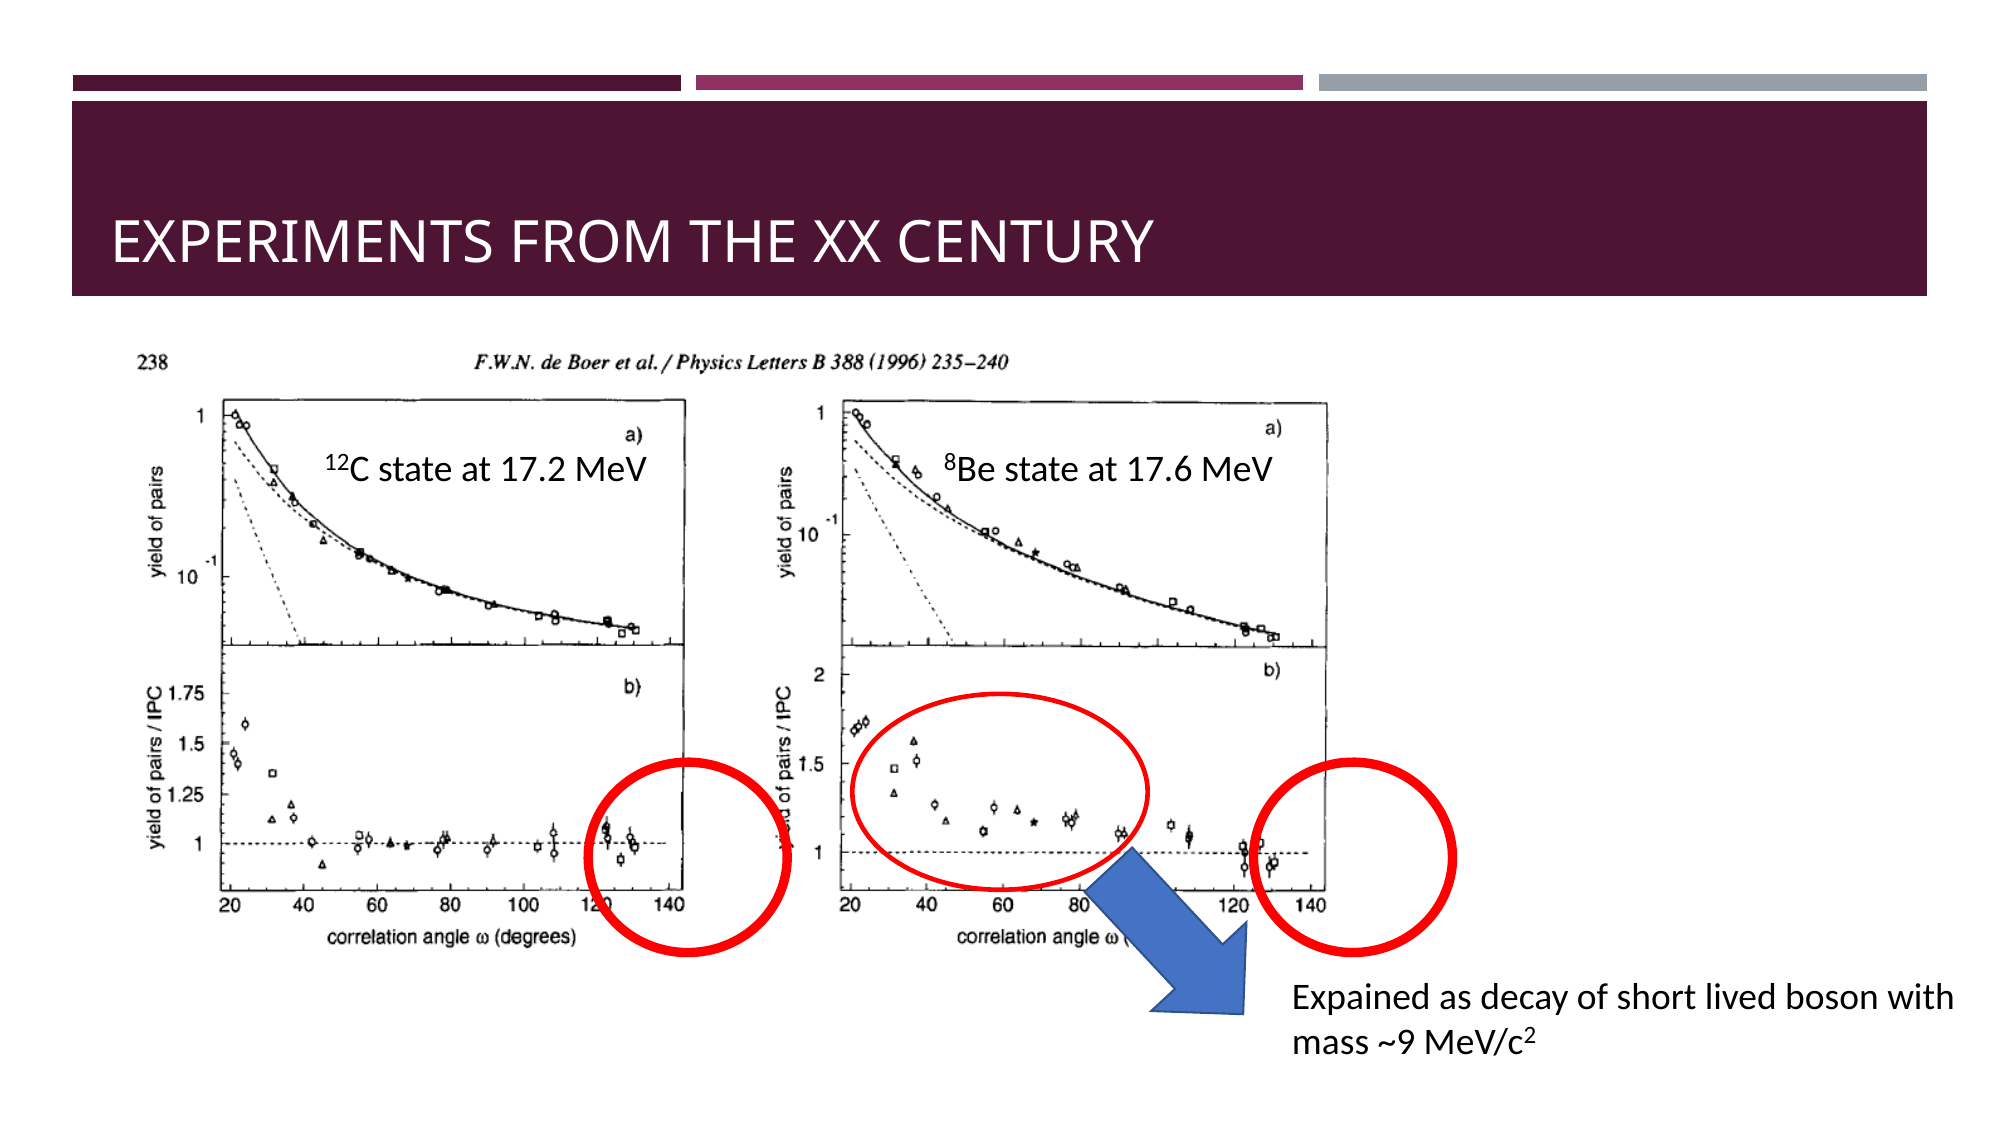

# Experiments from the XX century
12C state at 17.2 MeV
 8Be state at 17.6 MeV
Expained as decay of short lived boson with mass ~9 MeV/c2